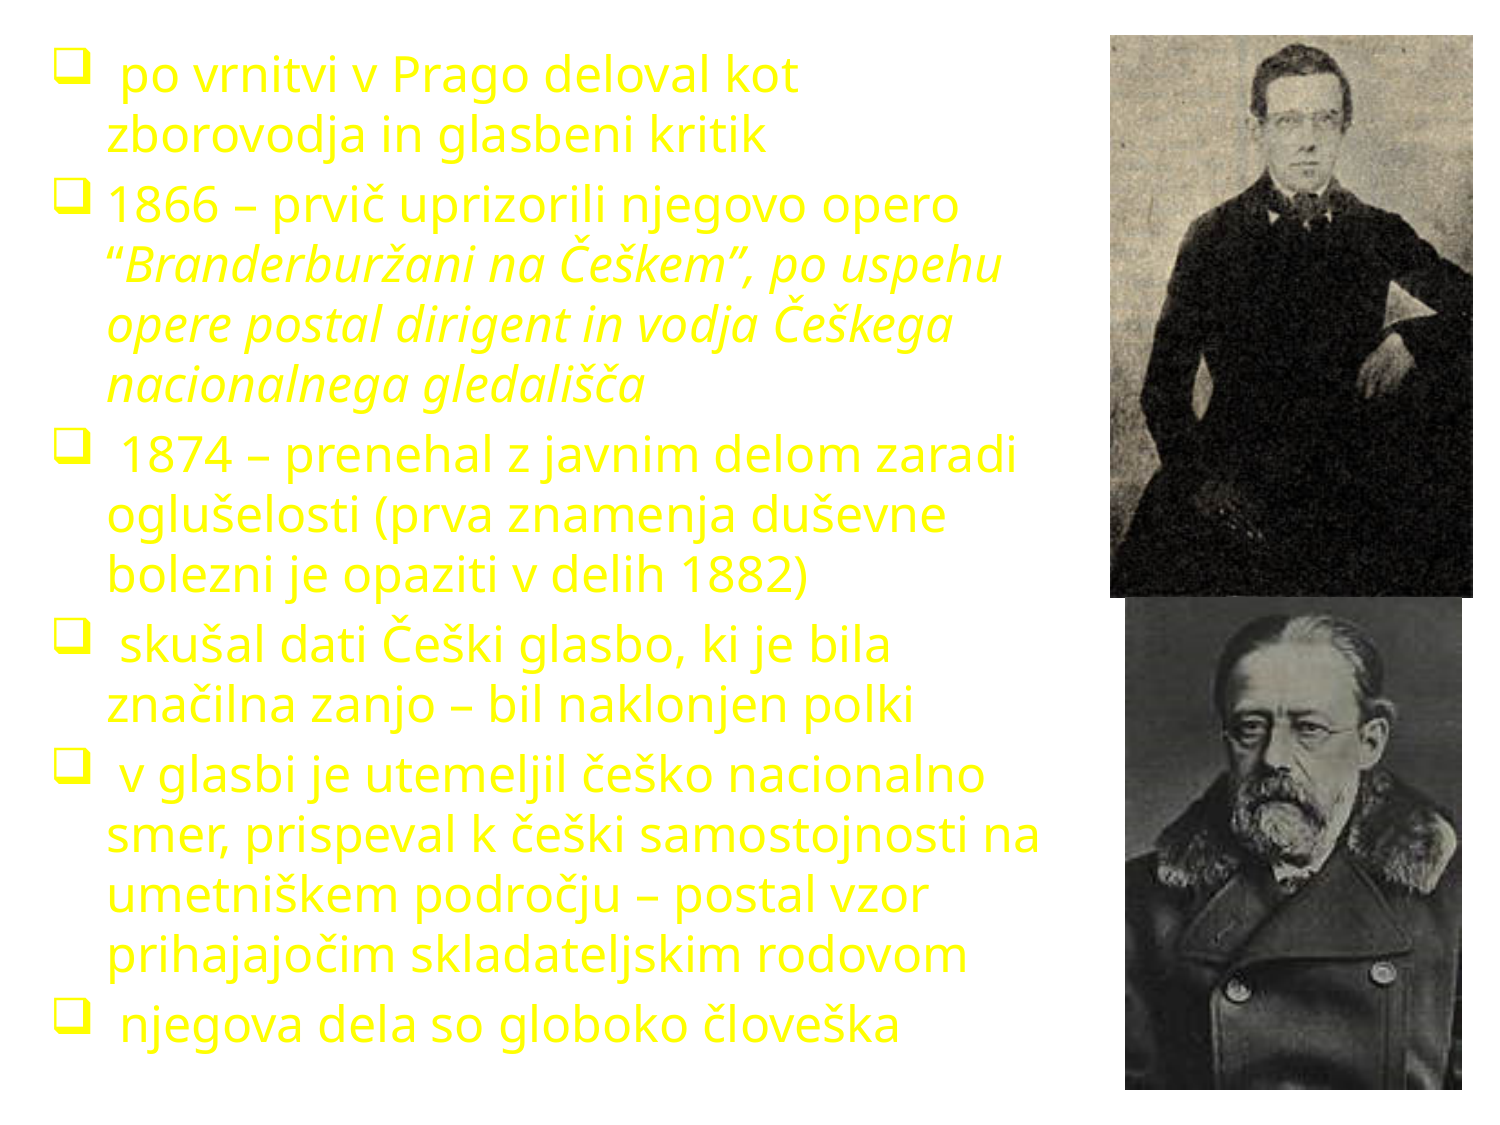

# po vrnitvi v Prago deloval kot zborovodja in glasbeni kritik
1866 – prvič uprizorili njegovo opero “Branderburžani na Češkem”, po uspehu opere postal dirigent in vodja Češkega nacionalnega gledališča
 1874 – prenehal z javnim delom zaradi oglušelosti (prva znamenja duševne bolezni je opaziti v delih 1882)
 skušal dati Češki glasbo, ki je bila značilna zanjo – bil naklonjen polki
 v glasbi je utemeljil češko nacionalno smer, prispeval k češki samostojnosti na umetniškem področju – postal vzor prihajajočim skladateljskim rodovom
 njegova dela so globoko človeška